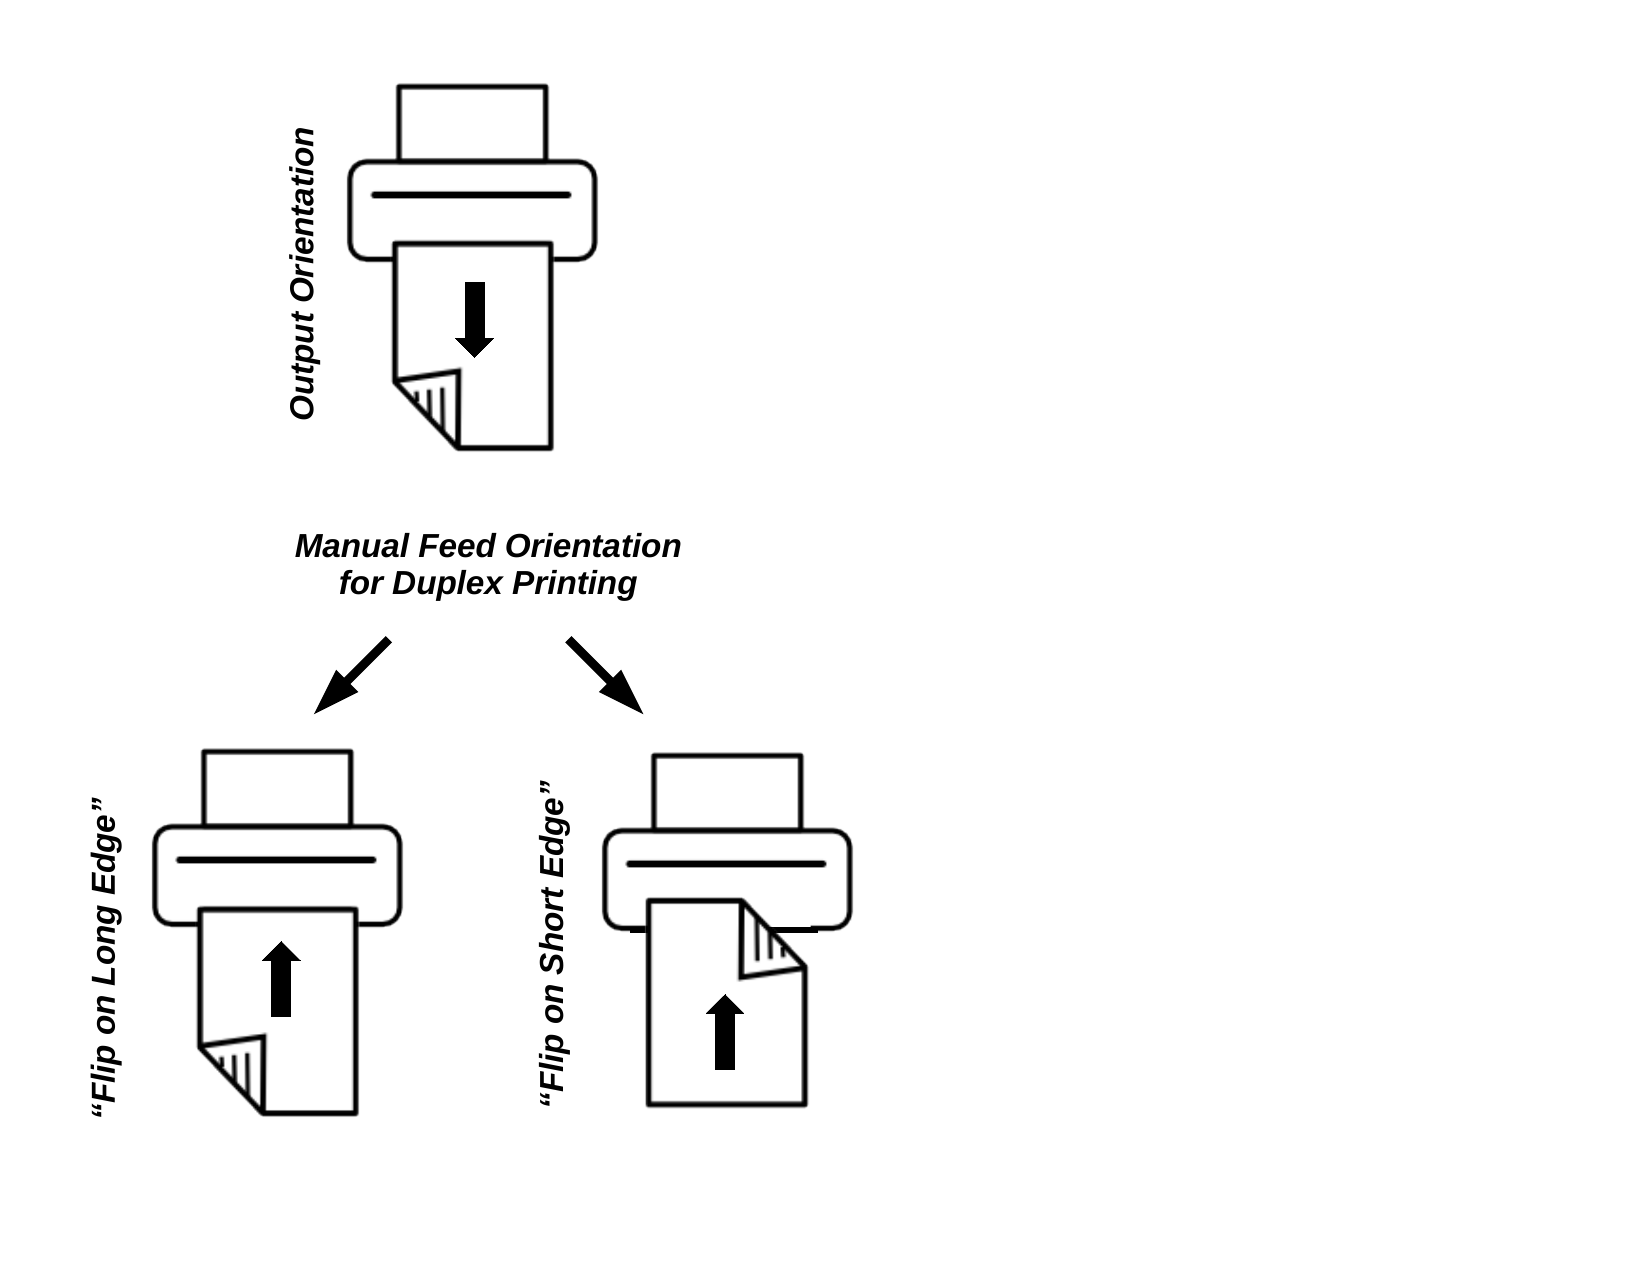

Output Orientation
Manual Feed Orientation for Duplex Printing
# “Flip on Long Edge”
“Flip on Short Edge”